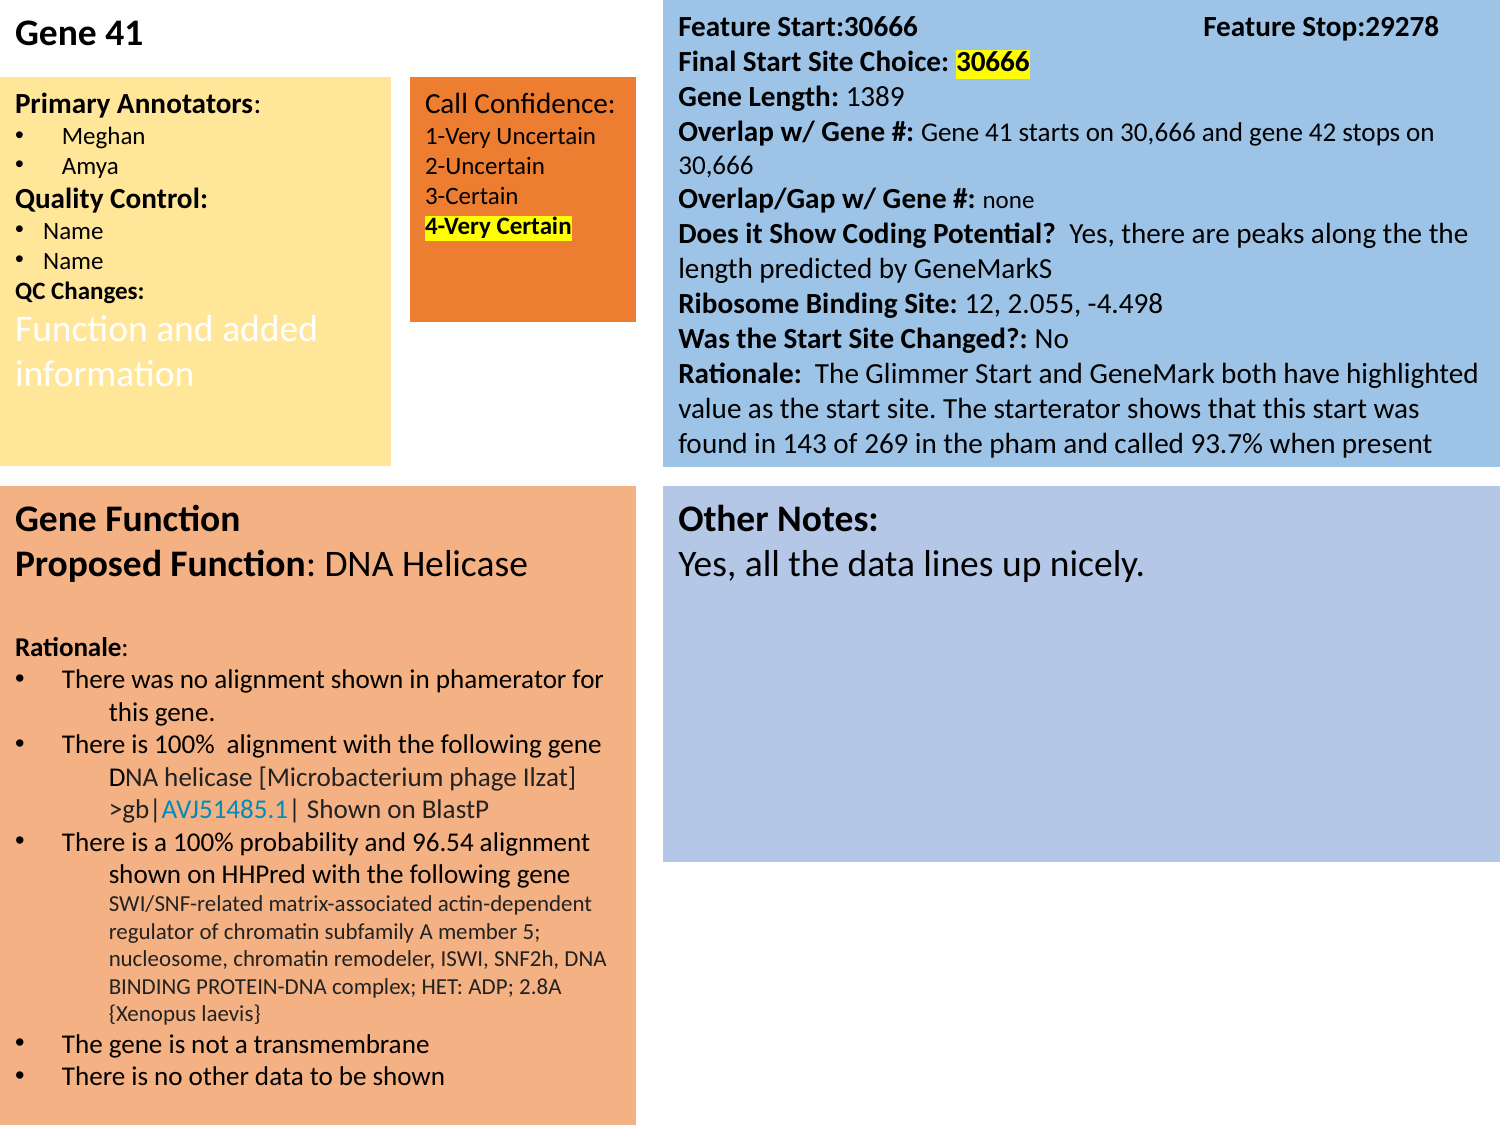

Gene 41
Feature Start:30666 				Feature Stop:29278
Final Start Site Choice: 30666
Gene Length: 1389
Overlap w/ Gene #: Gene 41 starts on 30,666 and gene 42 stops on 30,666
Overlap/Gap w/ Gene #: none
Does it Show Coding Potential? Yes, there are peaks along the the length predicted by GeneMarkS
Ribosome Binding Site: 12, 2.055, -4.498
Was the Start Site Changed?: No
Rationale: The Glimmer Start and GeneMark both have highlighted value as the start site. The starterator shows that this start was found in 143 of 269 in the pham and called 93.7% when present
Primary Annotators:
Meghan
Amya
Quality Control:
Name
Name
QC Changes:
Function and added information
Call Confidence:
1-Very Uncertain
2-Uncertain
3-Certain
4-Very Certain
Gene Function
Proposed Function: DNA Helicase
Rationale:
There was no alignment shown in phamerator for this gene.
There is 100% alignment with the following gene DNA helicase [Microbacterium phage Ilzat] >gb|AVJ51485.1| Shown on BlastP
There is a 100% probability and 96.54 alignment shown on HHPred with the following gene SWI/SNF-related matrix-associated actin-dependent regulator of chromatin subfamily A member 5; nucleosome, chromatin remodeler, ISWI, SNF2h, DNA BINDING PROTEIN-DNA complex; HET: ADP; 2.8A {Xenopus laevis}
The gene is not a transmembrane
There is no other data to be shown
Other Notes:
Yes, all the data lines up nicely.